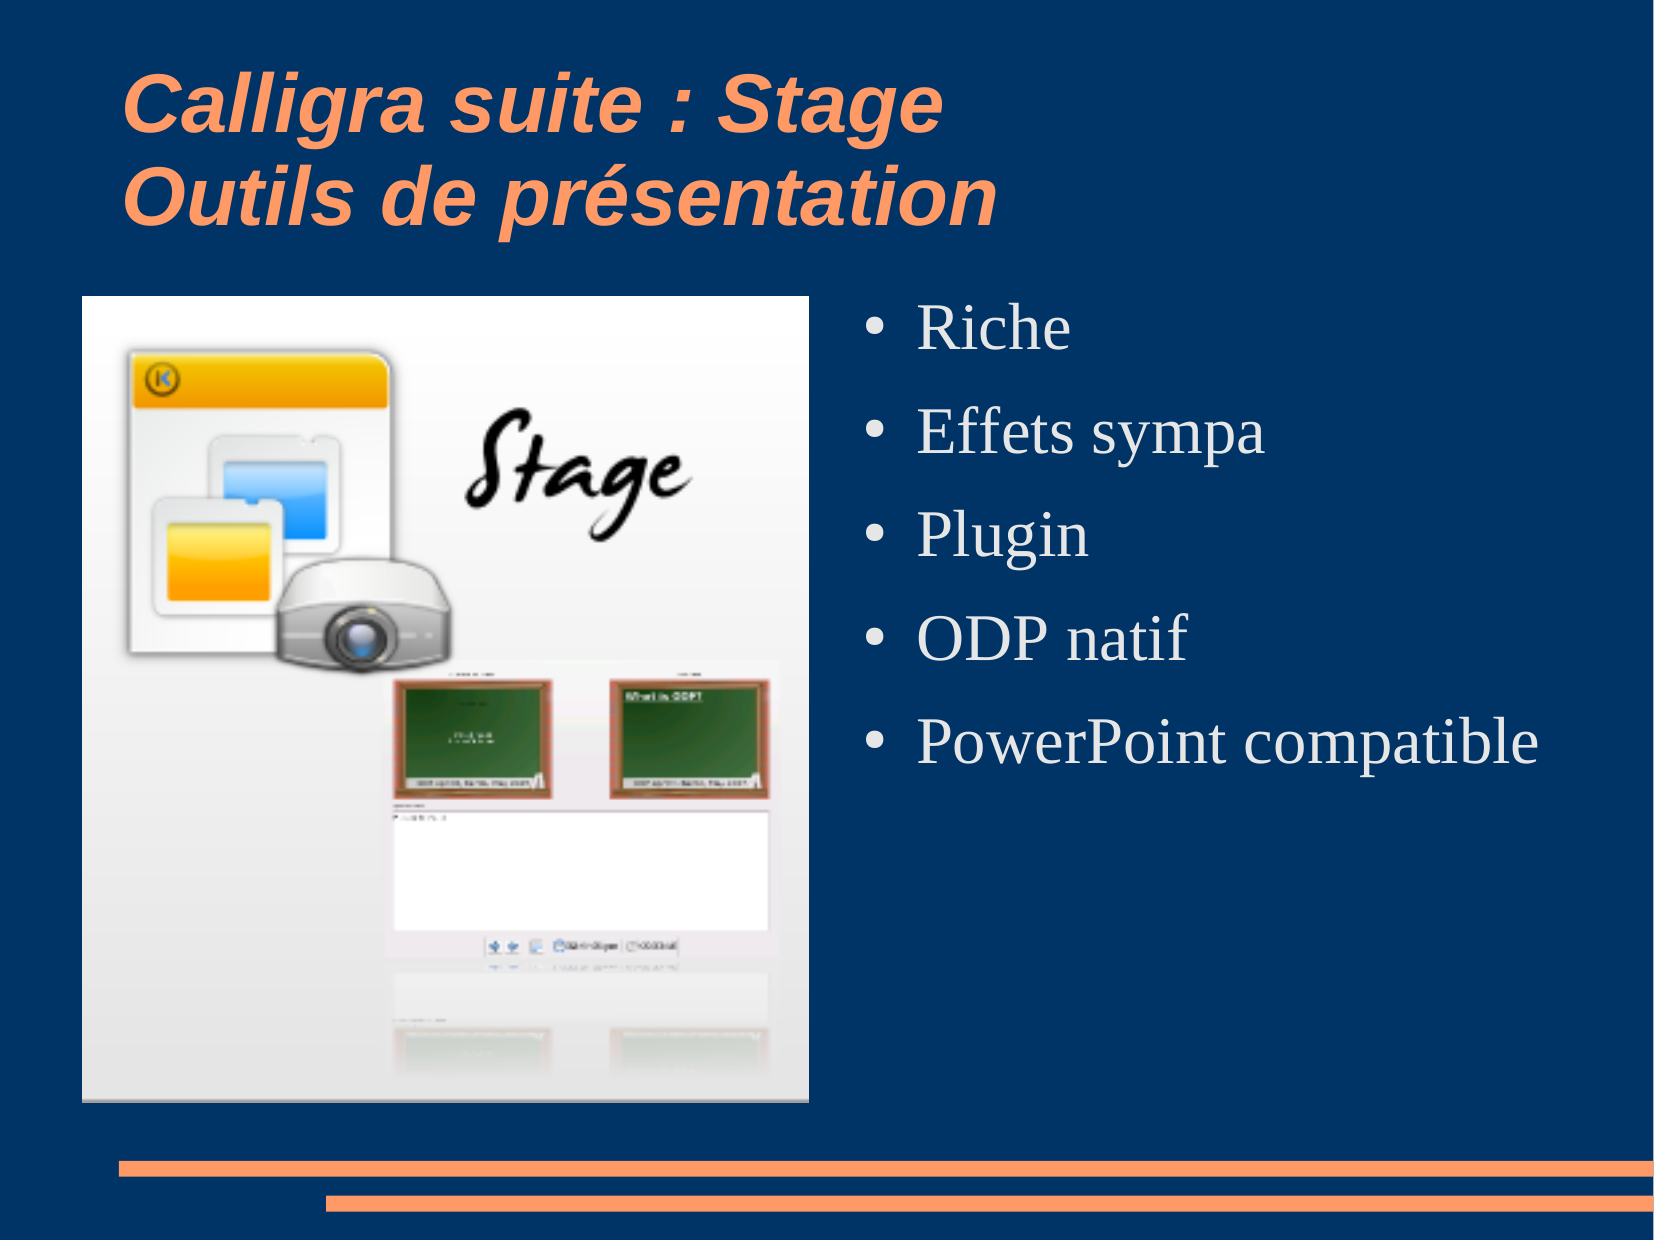

# Calligra suite : Stage Outils de présentation
Riche
Effets sympa
Plugin
ODP natif
PowerPoint compatible